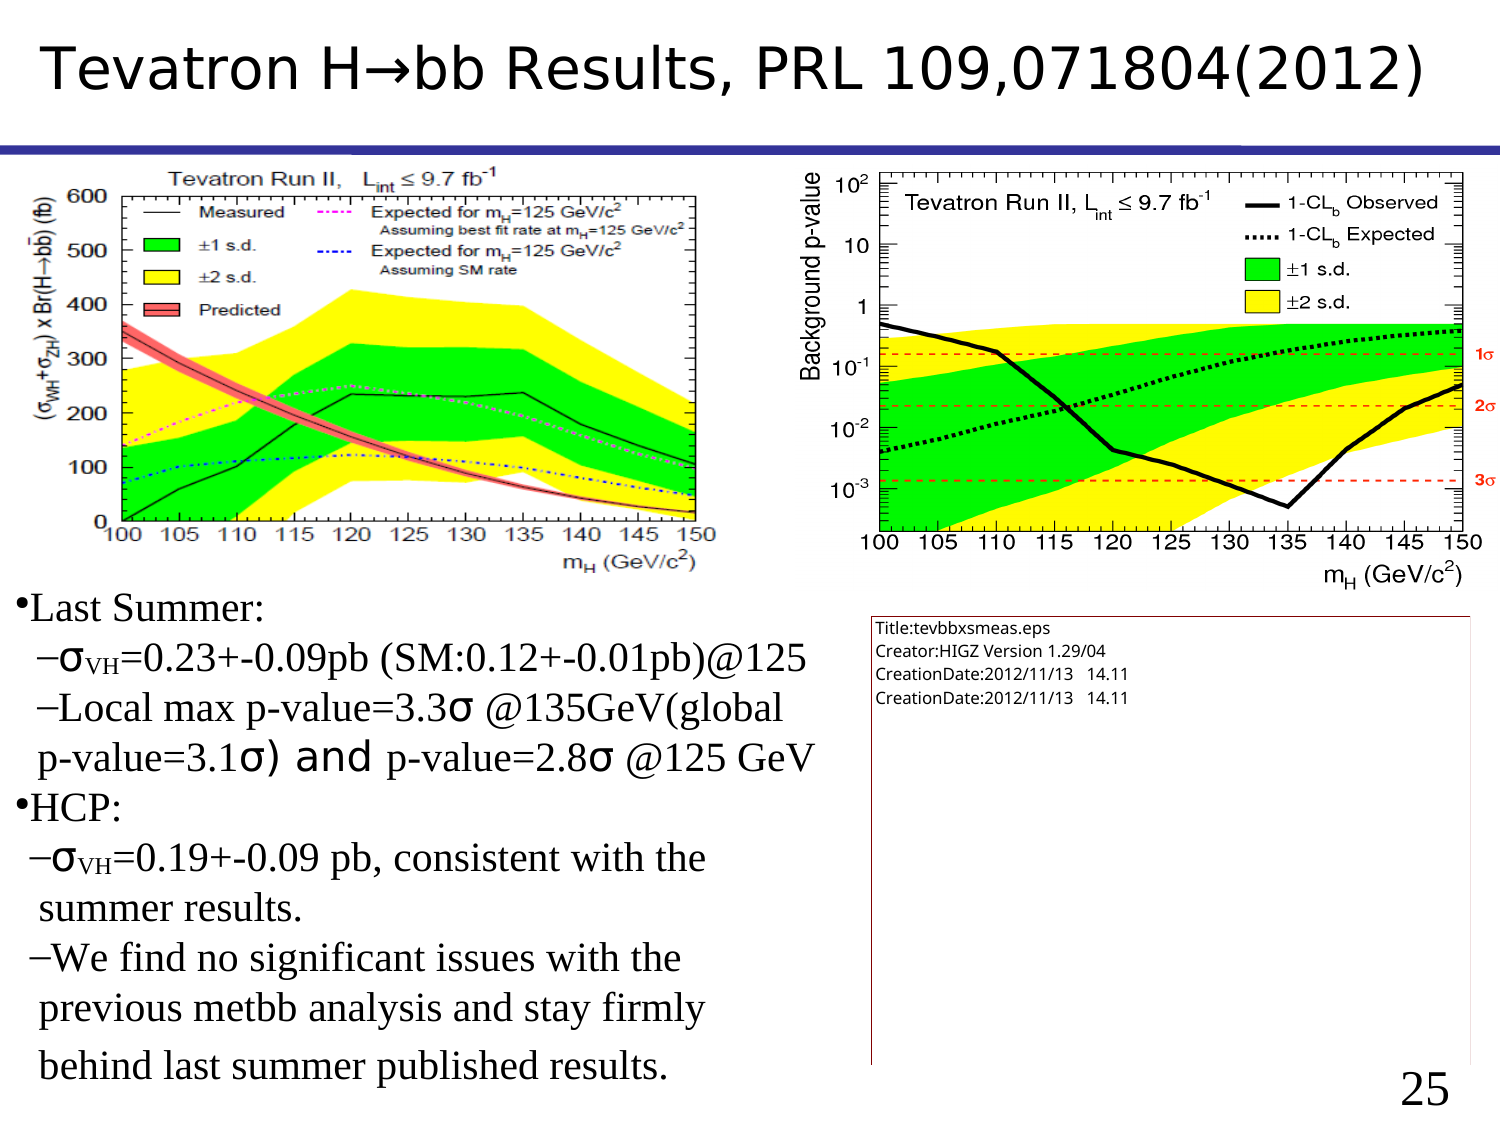

# Tevatron H→bb Results, PRL 109,071804(2012)
Last Summer:
σVH=0.23+-0.09pb (SM:0.12+-0.01pb)@125
Local max p-value=3.3σ @135GeV(global p-value=3.1σ) and p-value=2.8σ @125 GeV
HCP:
σVH=0.19+-0.09 pb, consistent with the summer results.
We find no significant issues with the previous metbb analysis and stay firmly behind last summer published results.
25